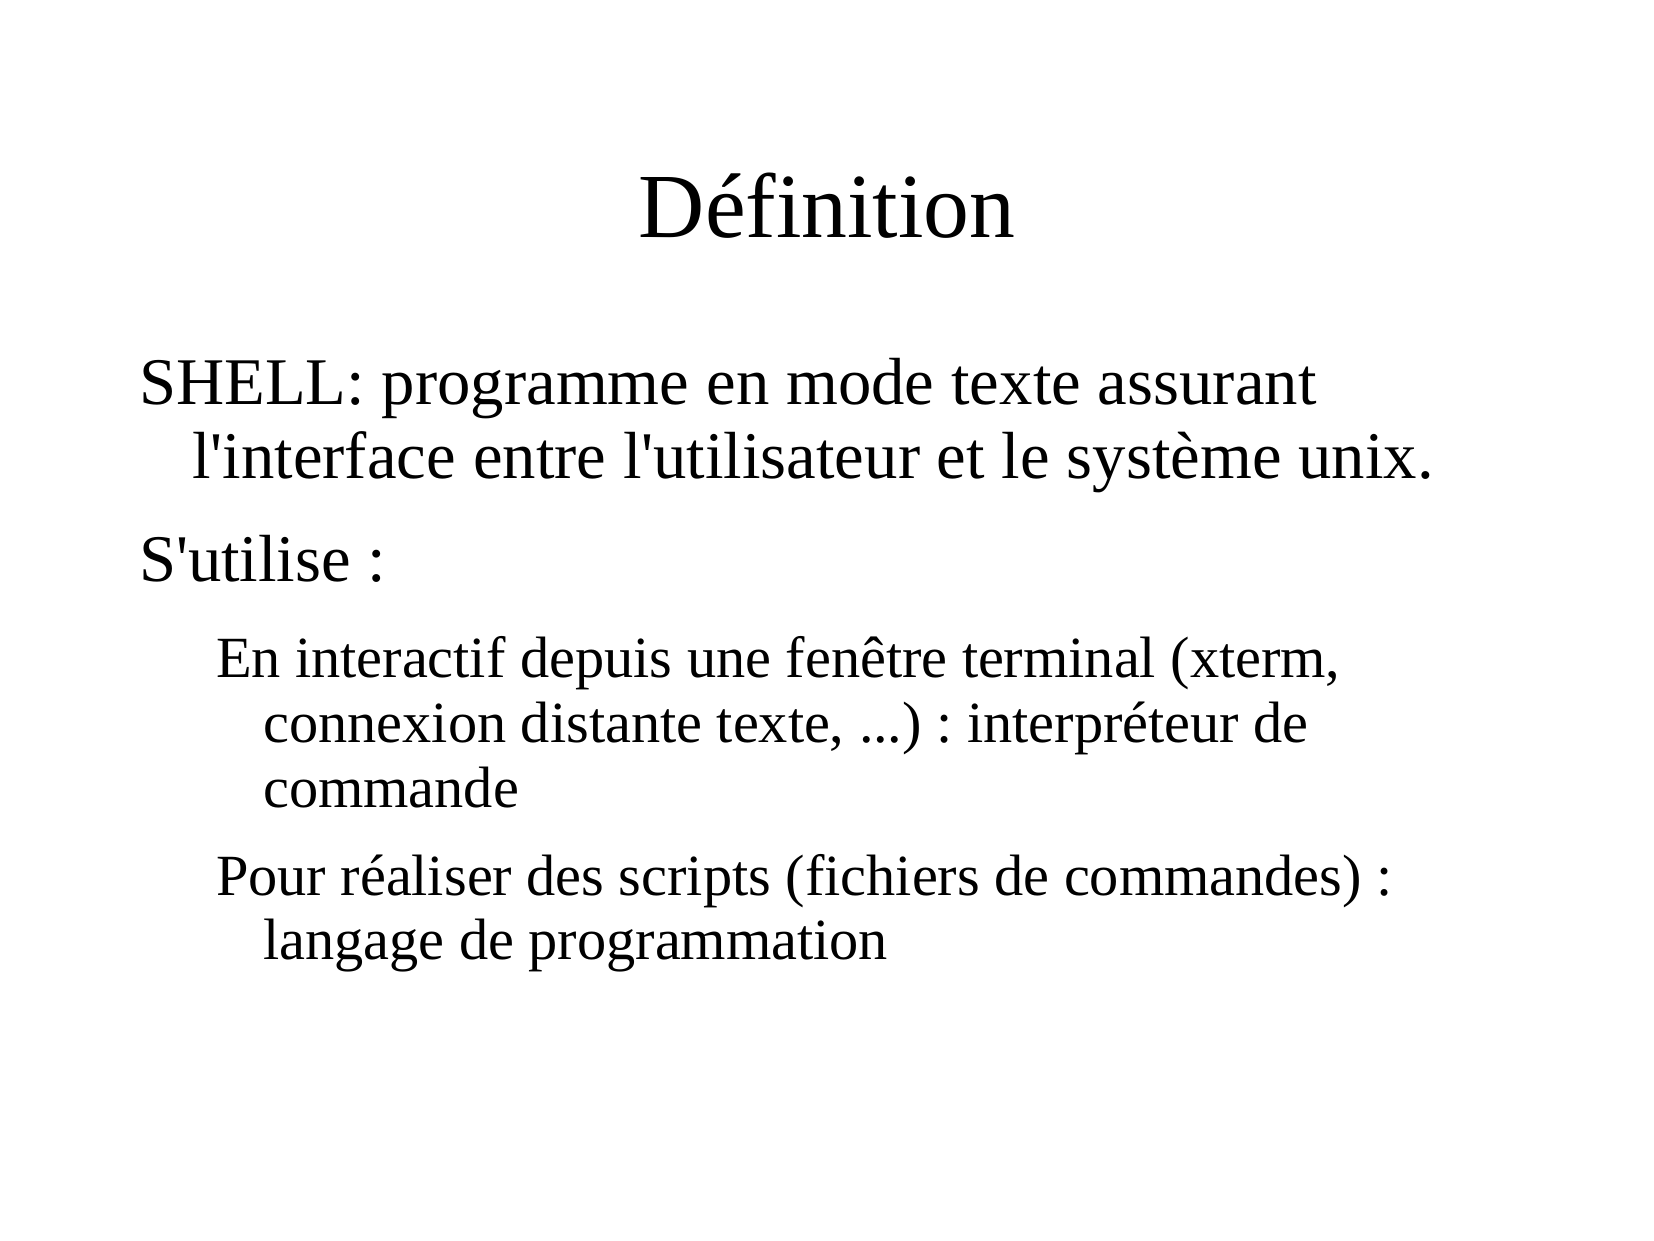

# Définition
SHELL: programme en mode texte assurant l'interface entre l'utilisateur et le système unix.
S'utilise :
En interactif depuis une fenêtre terminal (xterm, connexion distante texte, ...) : interpréteur de commande
Pour réaliser des scripts (fichiers de commandes) : langage de programmation